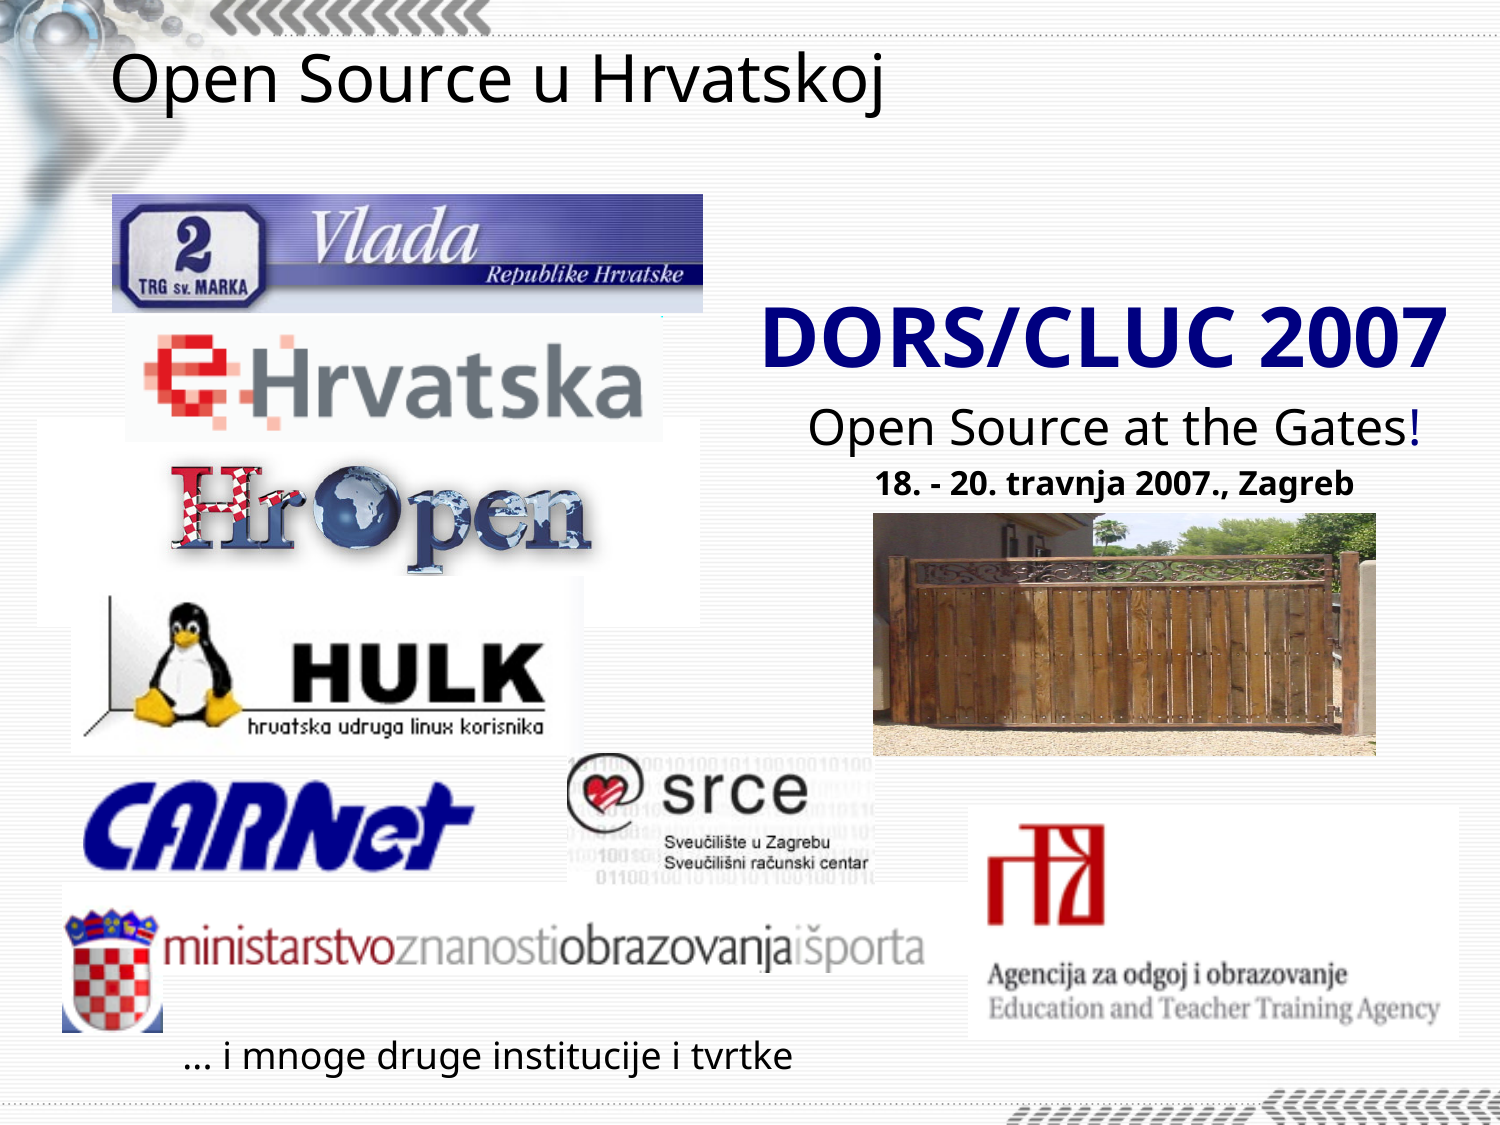

# Open Source u Hrvatskoj
DORS/CLUC 2007  
Open Source at the Gates!
18. - 20. travnja 2007., Zagreb
... i mnoge druge institucije i tvrtke